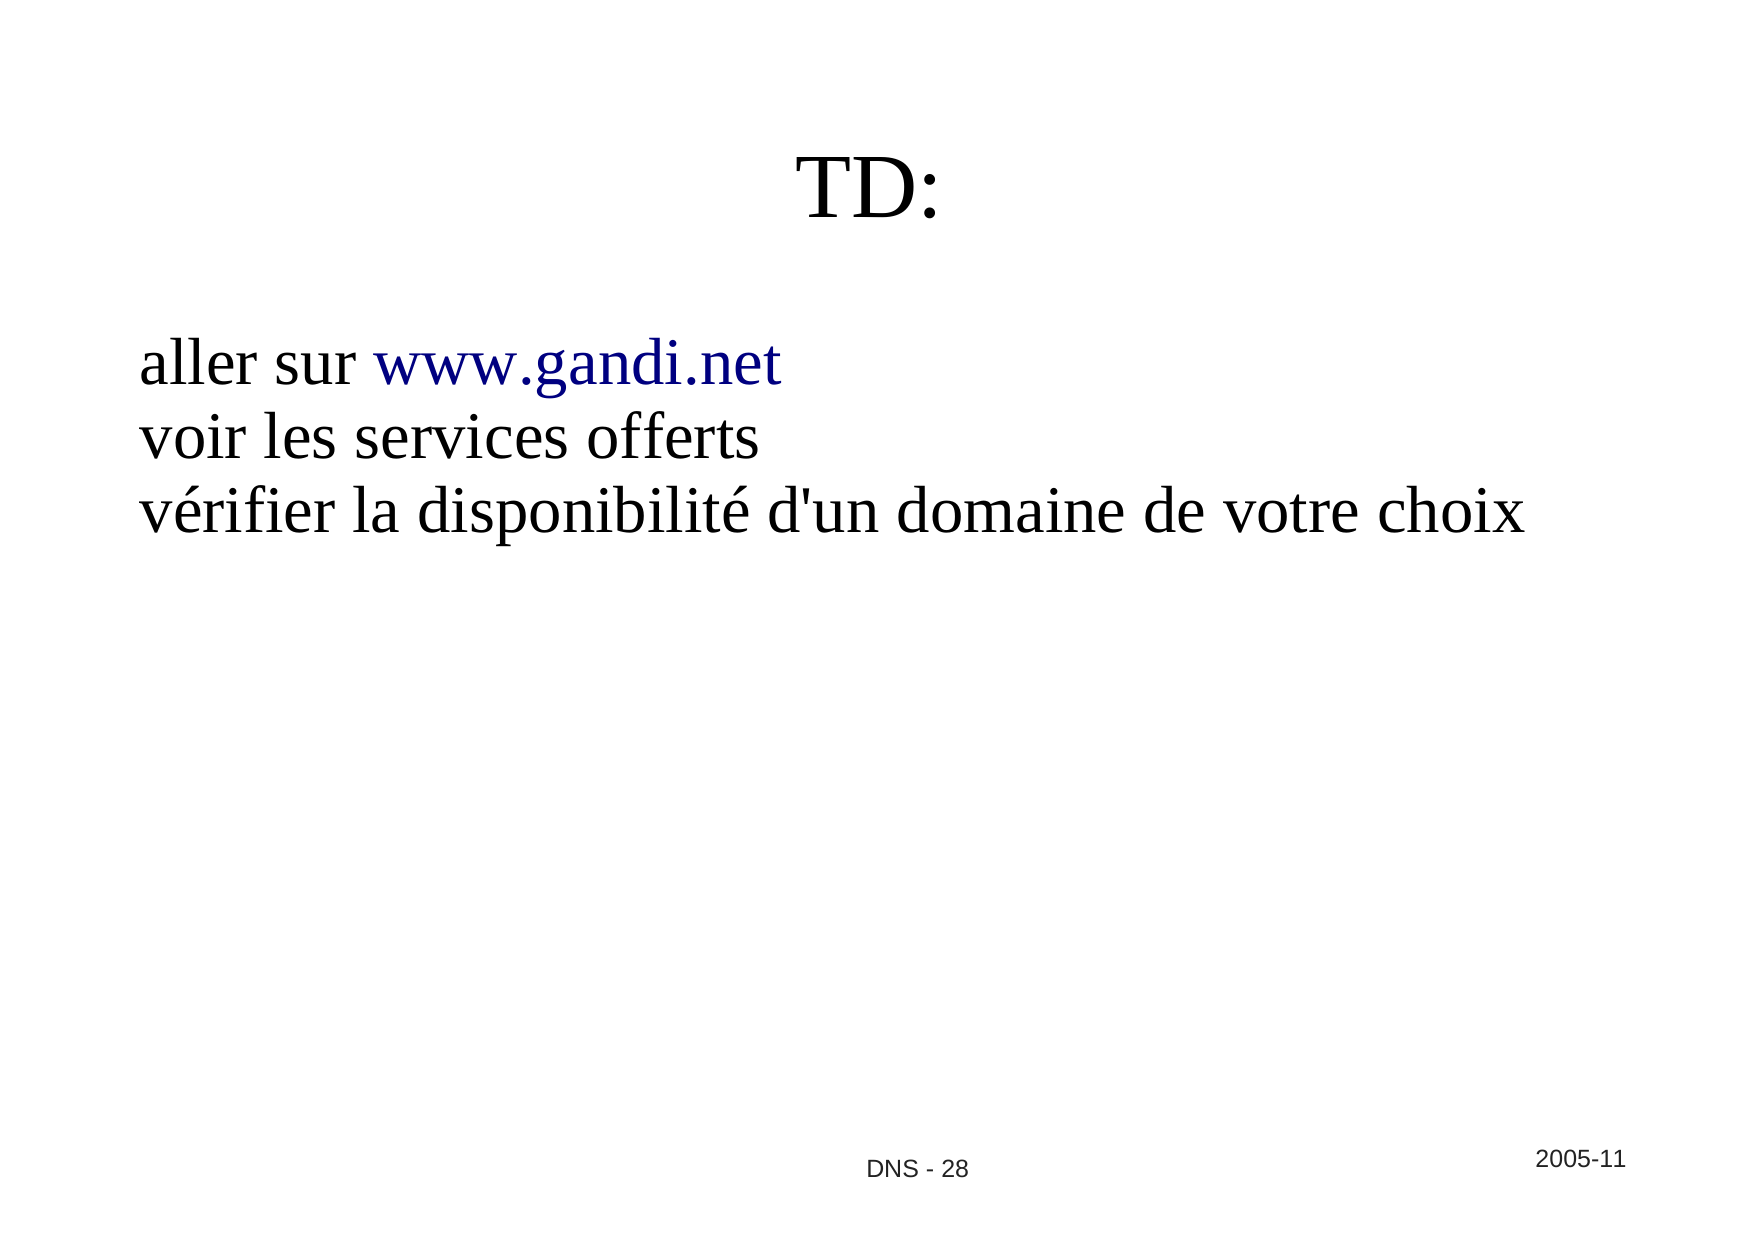

# TD:
aller sur www.gandi.net
voir les services offerts
vérifier la disponibilité d'un domaine de votre choix